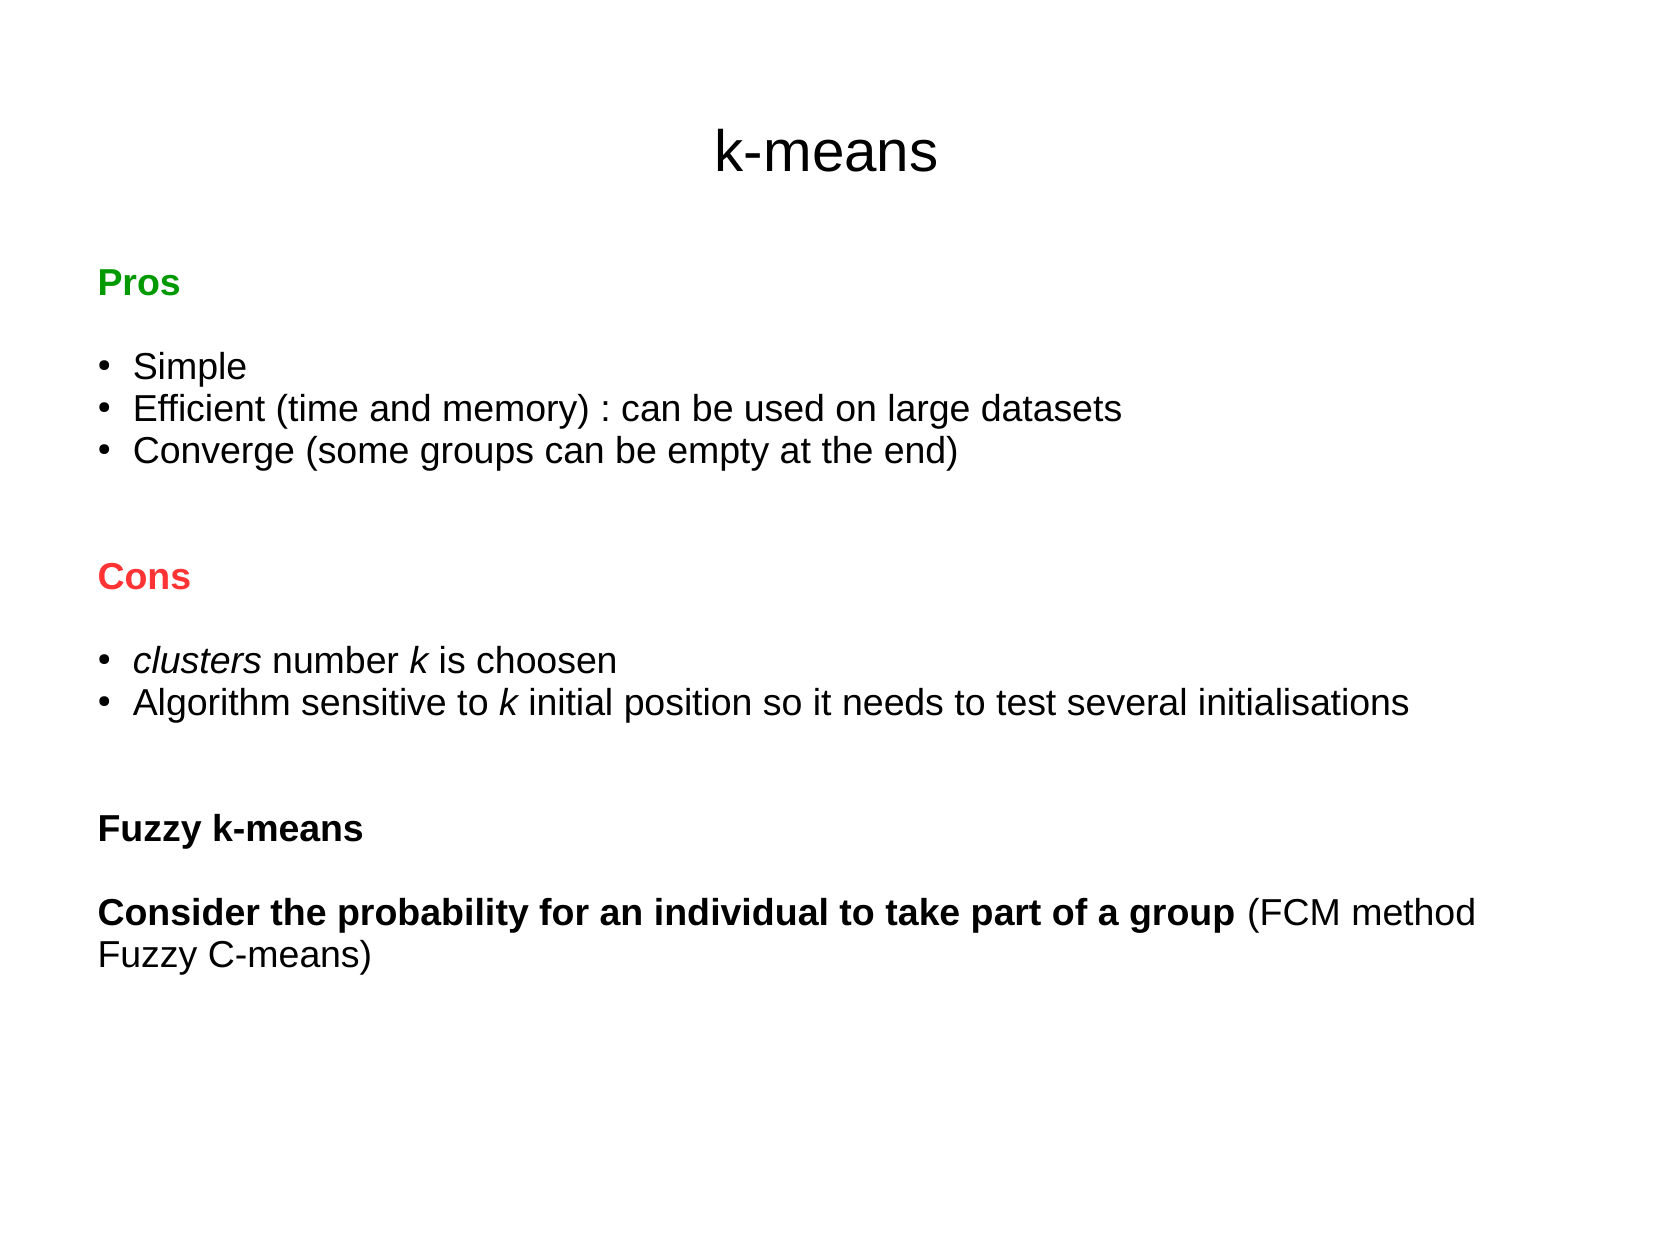

# k-means
Pros
Simple
Efficient (time and memory) : can be used on large datasets
Converge (some groups can be empty at the end)
Cons
clusters number k is choosen
Algorithm sensitive to k initial position so it needs to test several initialisations
Fuzzy k-means
Consider the probability for an individual to take part of a group (FCM method Fuzzy C-means)